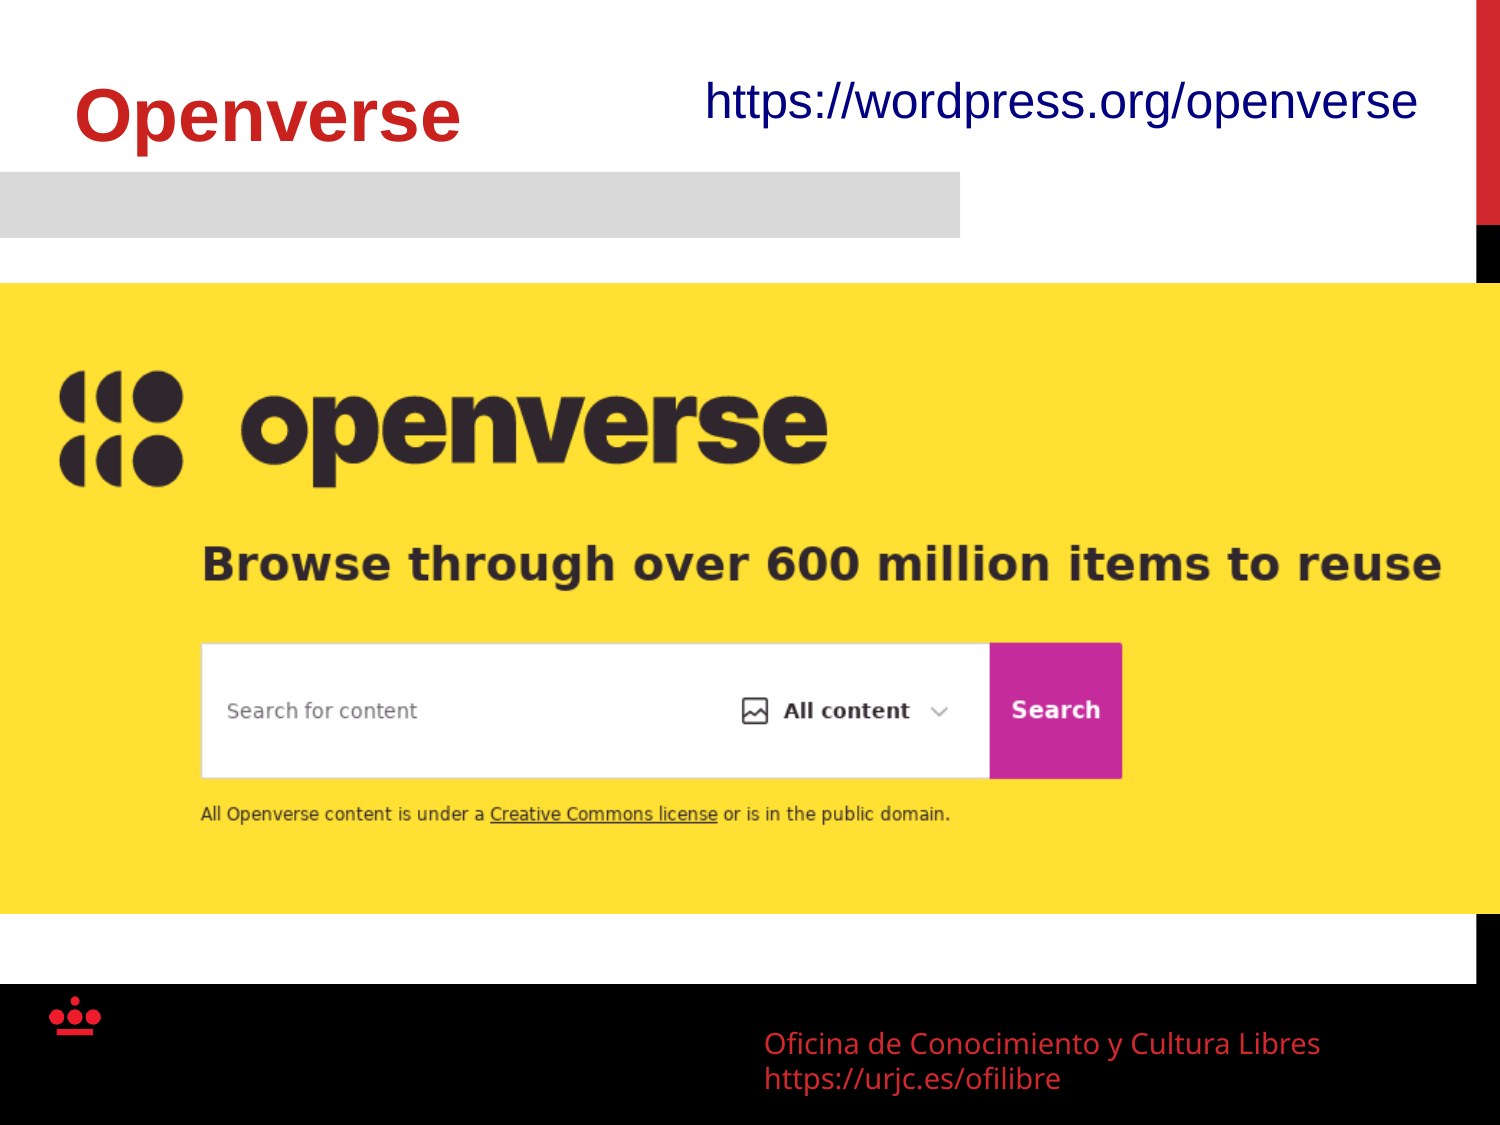

#
Openverse
https://wordpress.org/openverse
Oficina de Conocimiento y Cultura Libres
https://urjc.es/ofilibre